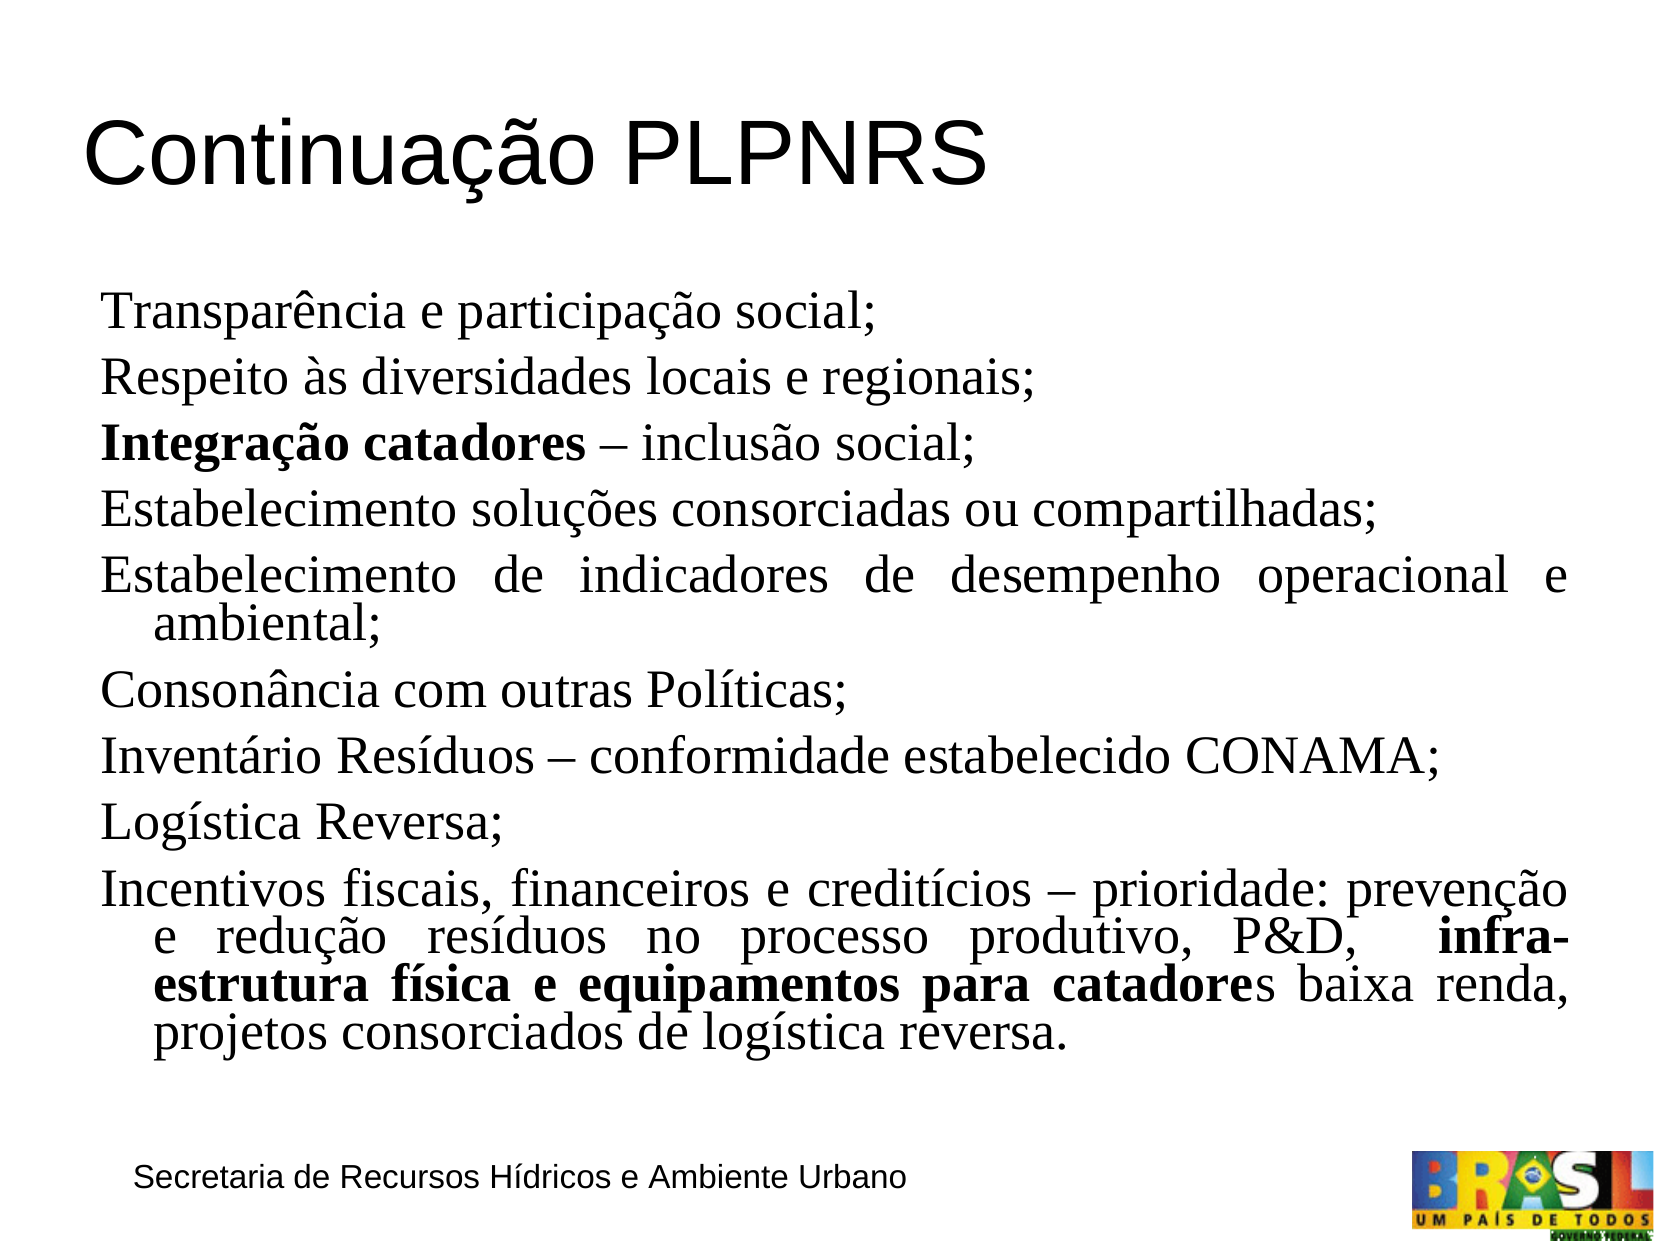

# Continuação PLPNRS
Transparência e participação social;
Respeito às diversidades locais e regionais;
Integração catadores – inclusão social;
Estabelecimento soluções consorciadas ou compartilhadas;
Estabelecimento de indicadores de desempenho operacional e ambiental;
Consonância com outras Políticas;
Inventário Resíduos – conformidade estabelecido CONAMA;
Logística Reversa;
Incentivos fiscais, financeiros e creditícios – prioridade: prevenção e redução resíduos no processo produtivo, P&D, infra-estrutura física e equipamentos para catadores baixa renda, projetos consorciados de logística reversa.
Secretaria de Recursos Hídricos e Ambiente Urbano